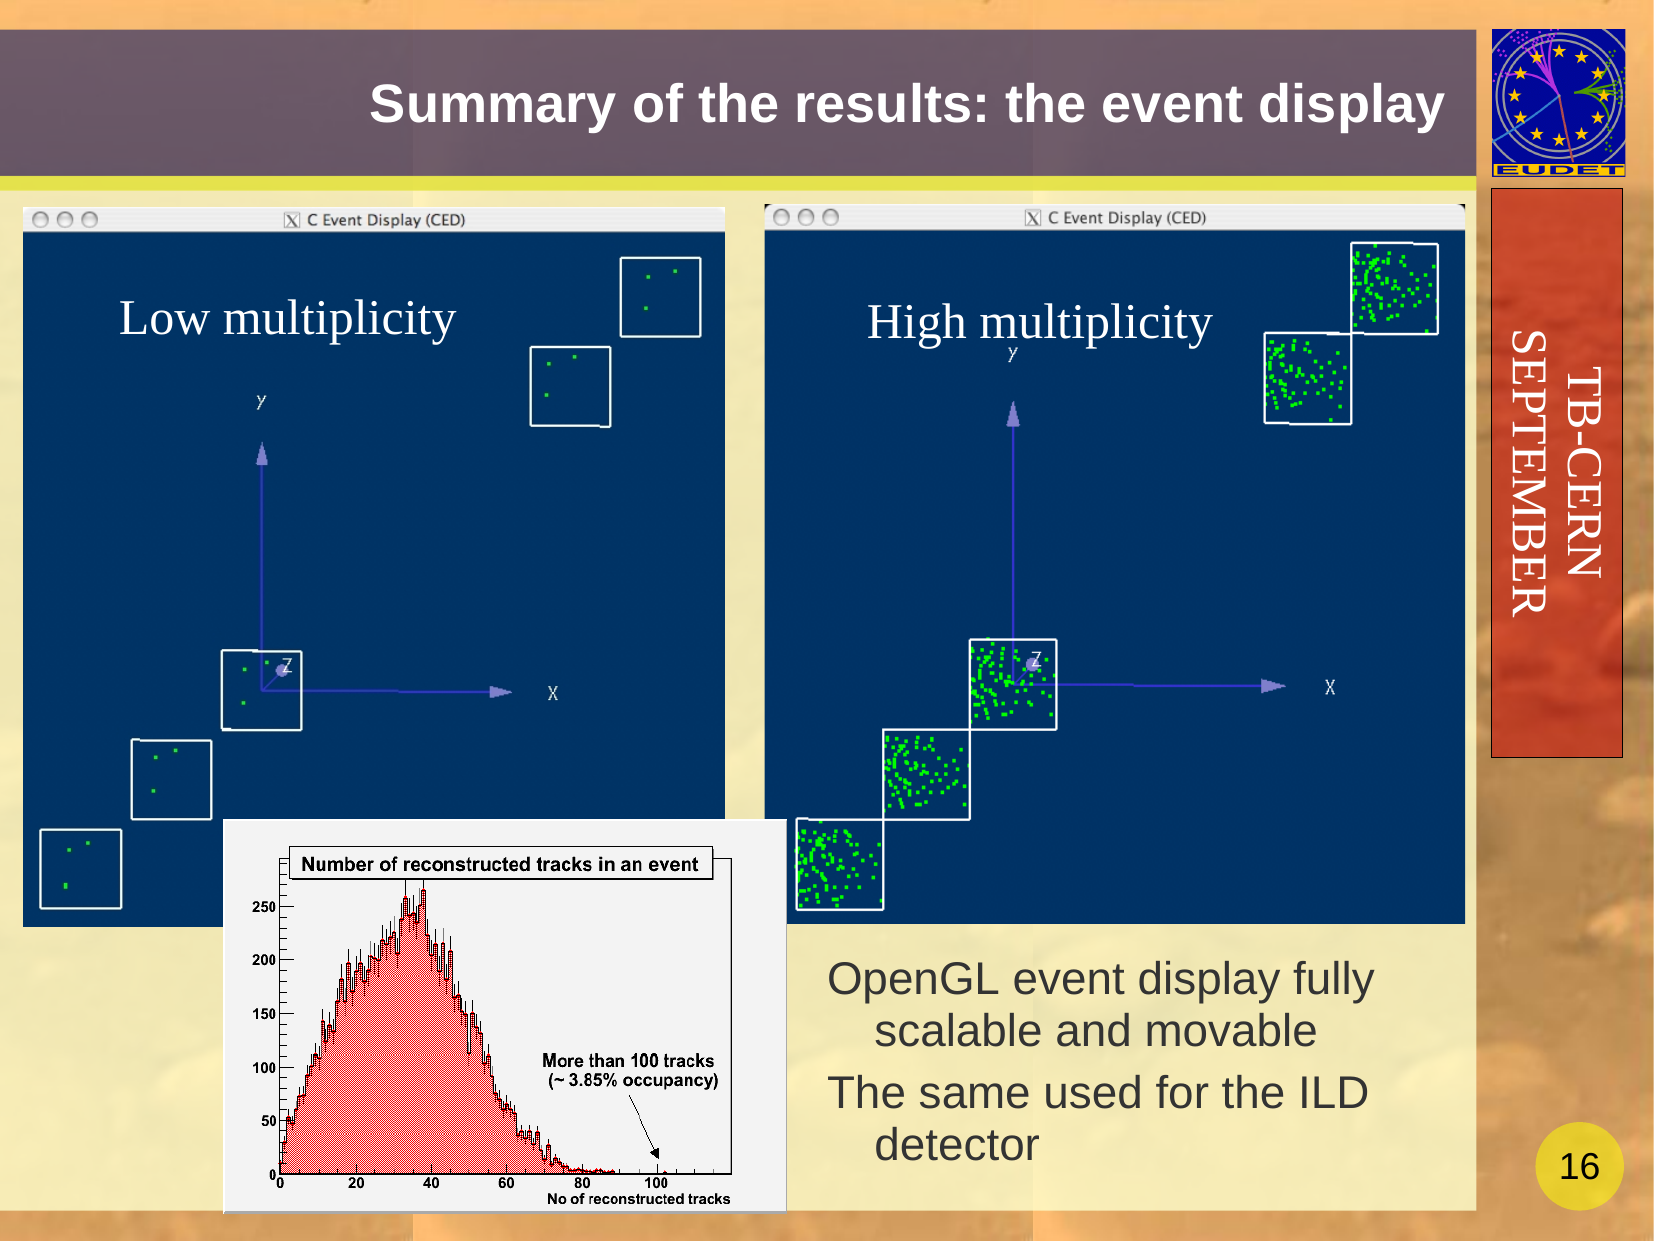

# Summary of the results: the event display
Low multiplicity
High multiplicity
TB-CERN
SEPTEMBER
OpenGL event display fully scalable and movable
The same used for the ILD detector